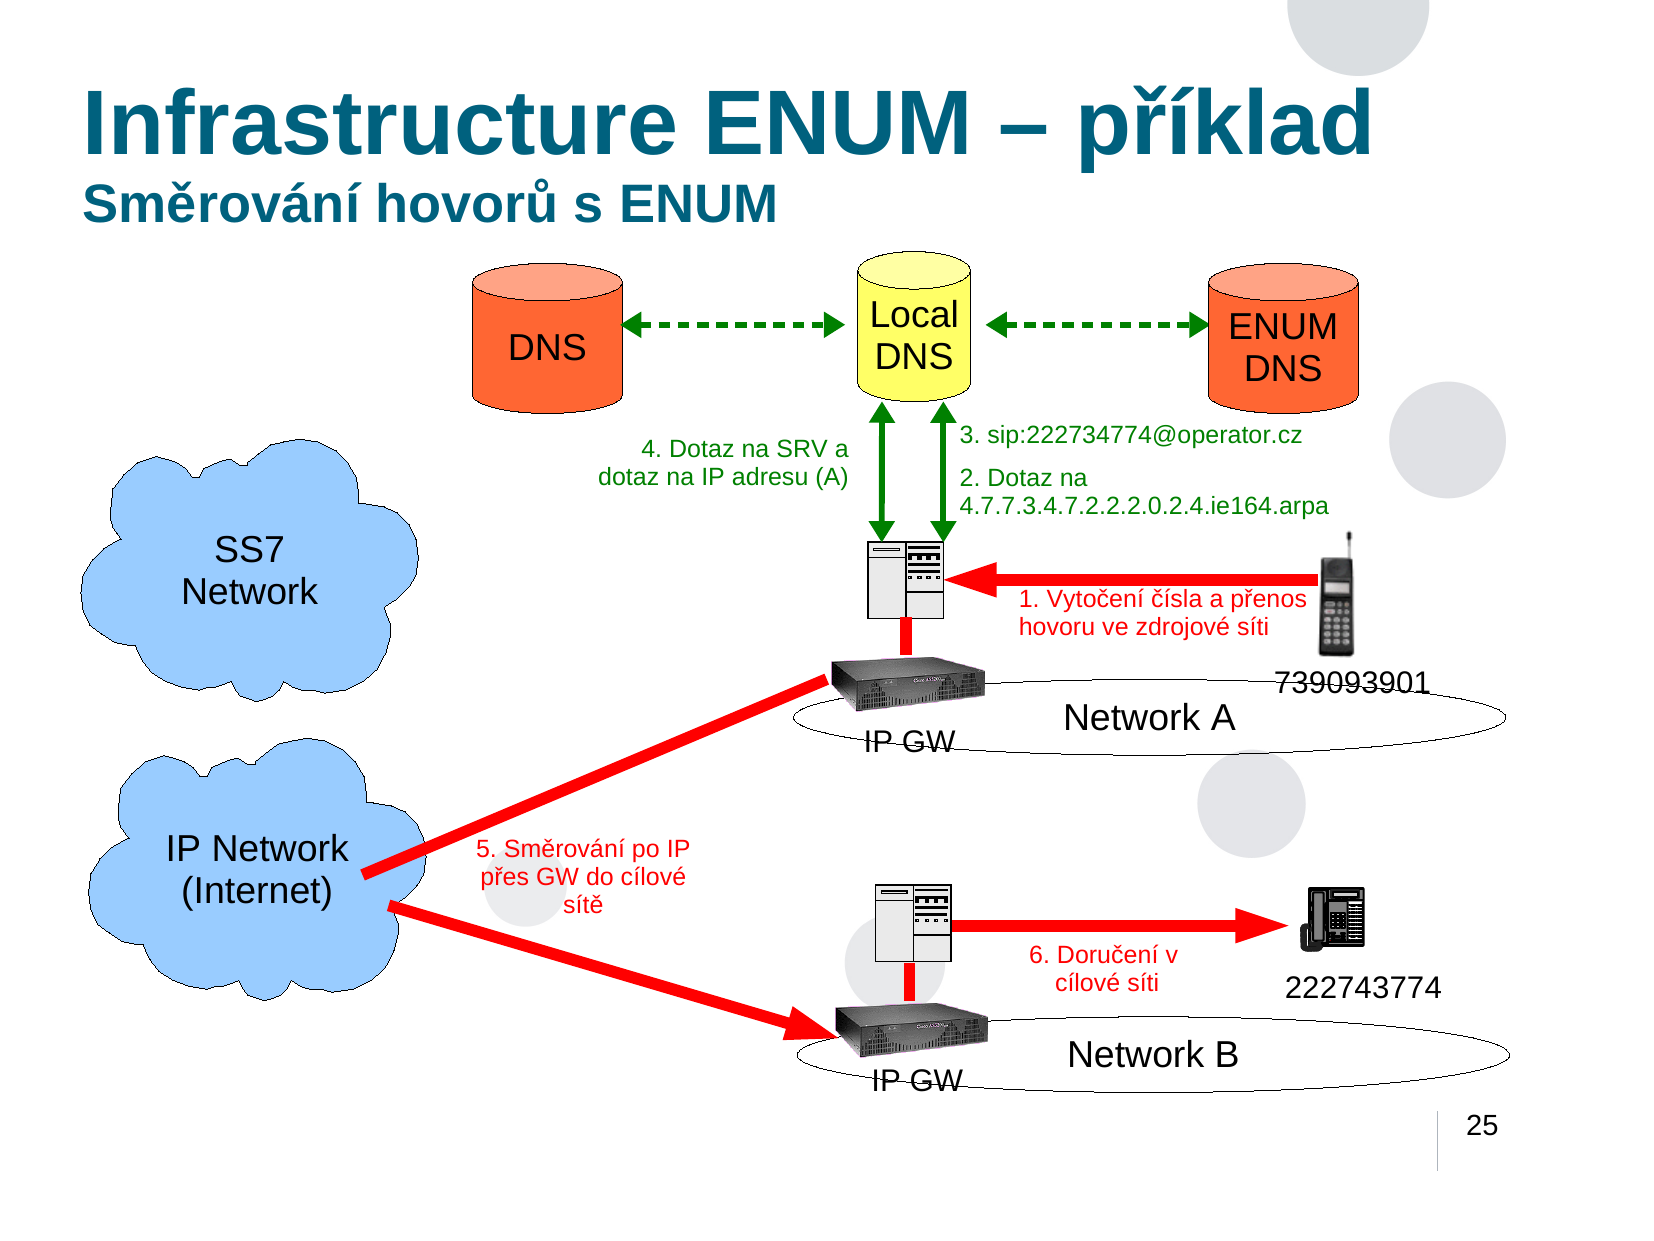

# Infrastructure ENUM – příklad Směrování hovorů s ENUM
Local
DNS
DNS
ENUM
DNS
3. sip:222734774@operator.cz
4. Dotaz na SRV a dotaz na IP adresu (A)
SS7
Network
2. Dotaz na 4.7.7.3.4.7.2.2.2.0.2.4.ie164.arpa
1. Vytočení čísla a přenos hovoru ve zdrojové síti
739093901
Network A
IP GW
IP Network
(Internet)
5. Směrování po IP
přes GW do cílové sítě
6. Doručení v
cílové síti
222743774
Network B
IP GW